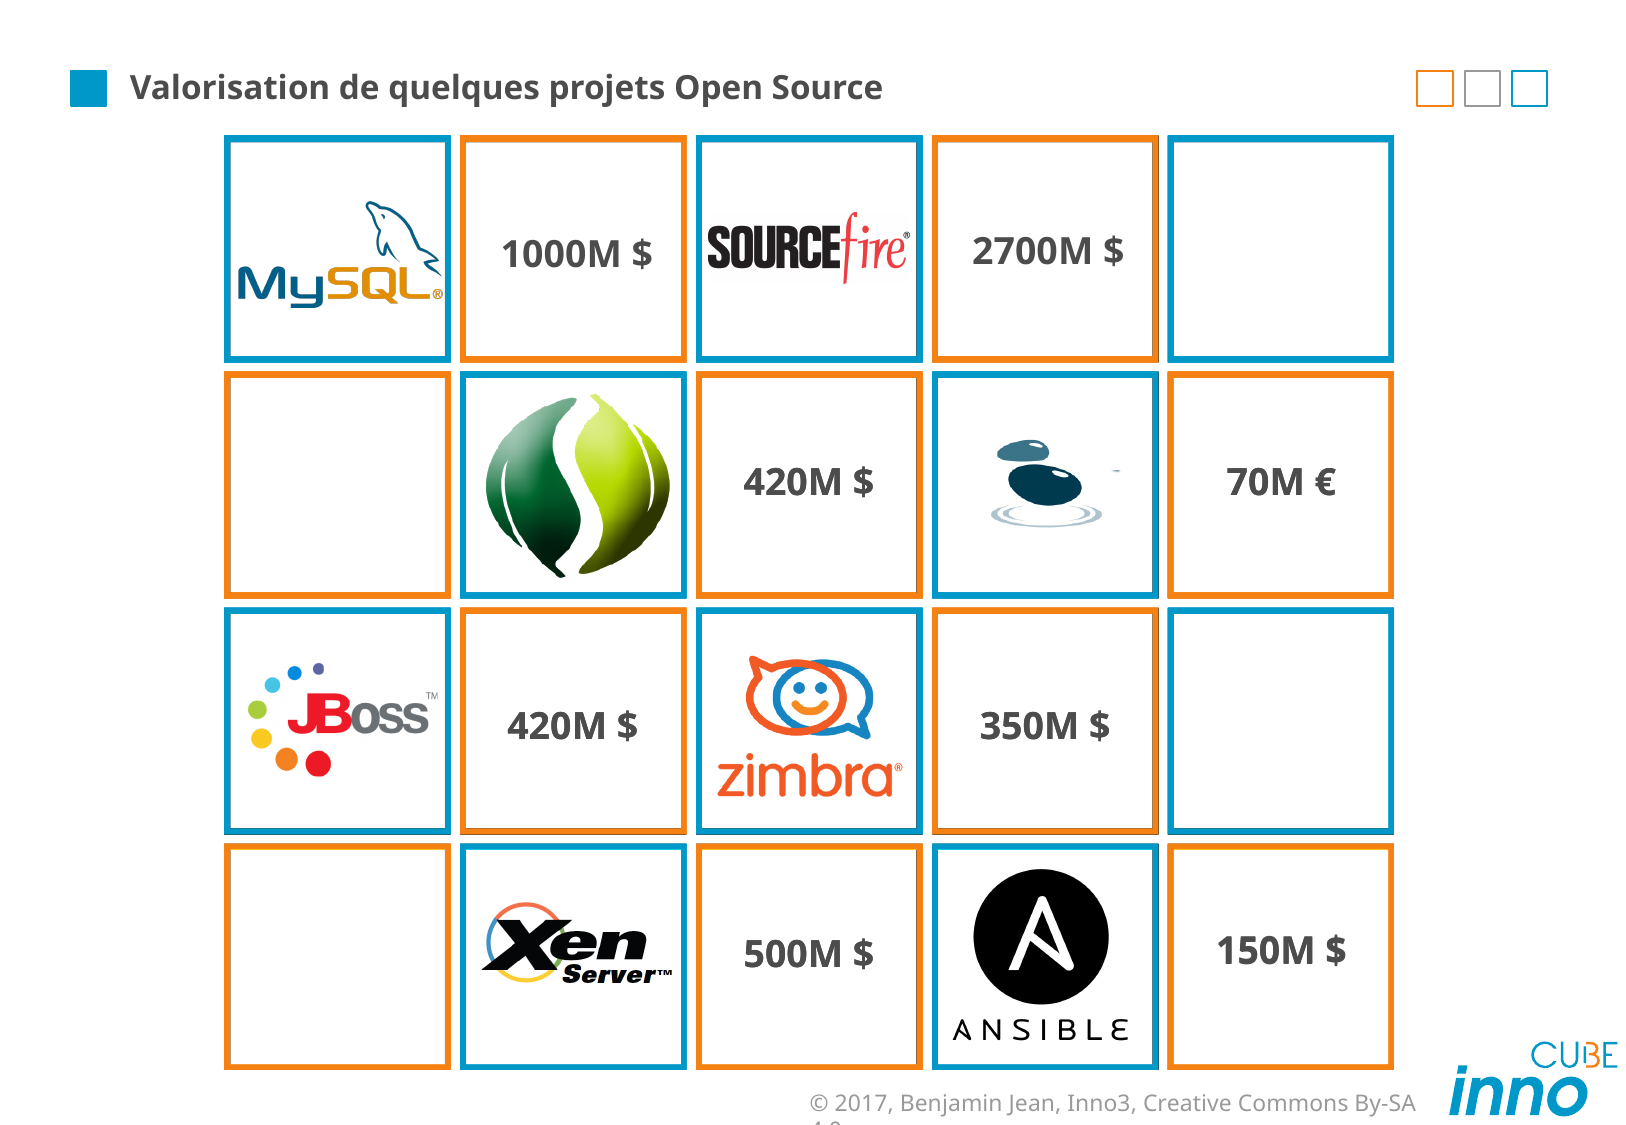

# Valorisation de quelques projets Open Source
1000M $
420M $
70M €
420M $
350M $
150M $
500M $
2700M $
420M $
70M €
420M $
350M $
150M $
500M $